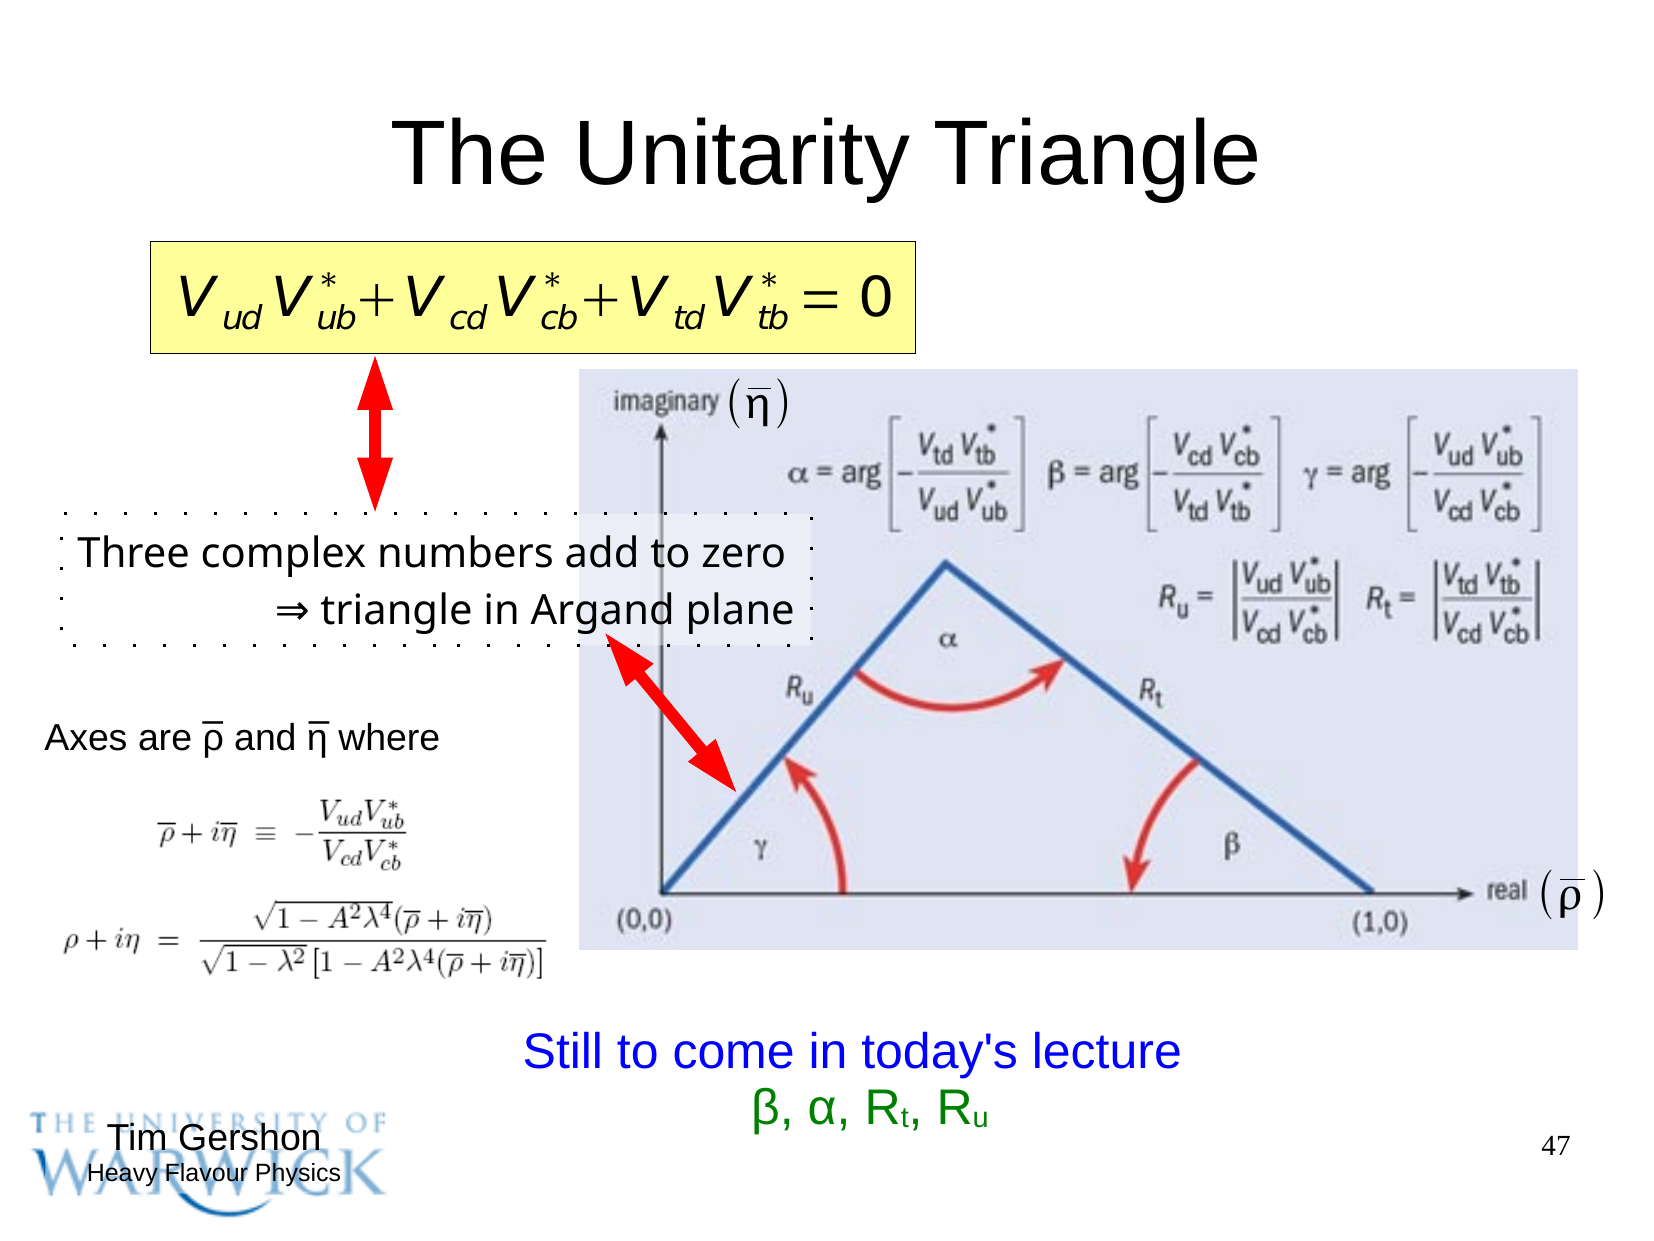

# The Unitarity Triangle
Three complex numbers add to zero
⇒ triangle in Argand plane
–
–
Axes are ρ and η where
Still to come in today's lecture
β, α, Rt, Ru
Tim Gershon
Heavy Flavour Physics
47